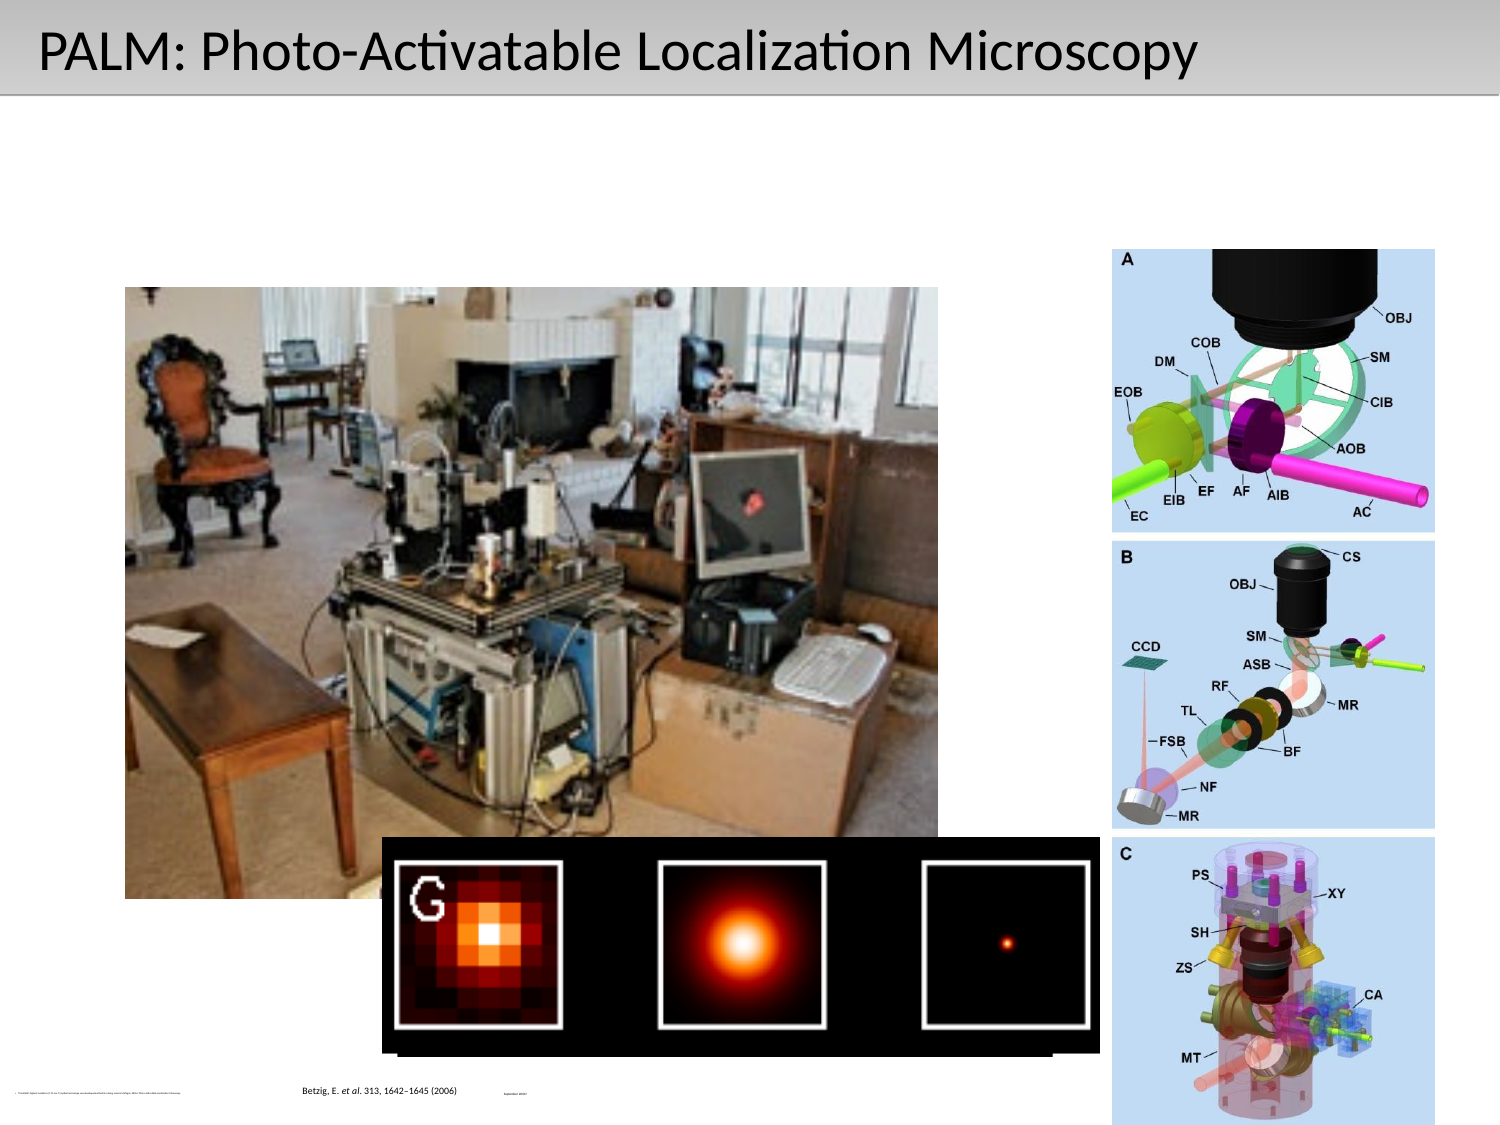

# PALM: Photo-Activatable Localization Microscopy
The World’s highest resolution (1-10 nm !!!) optical microscope was developed and built in a living room in Michigan. PALM: Photo-Activatable Localization Microscopy
Betzig, E. et al. 313, 1642–1645 (2006)
September 2006!